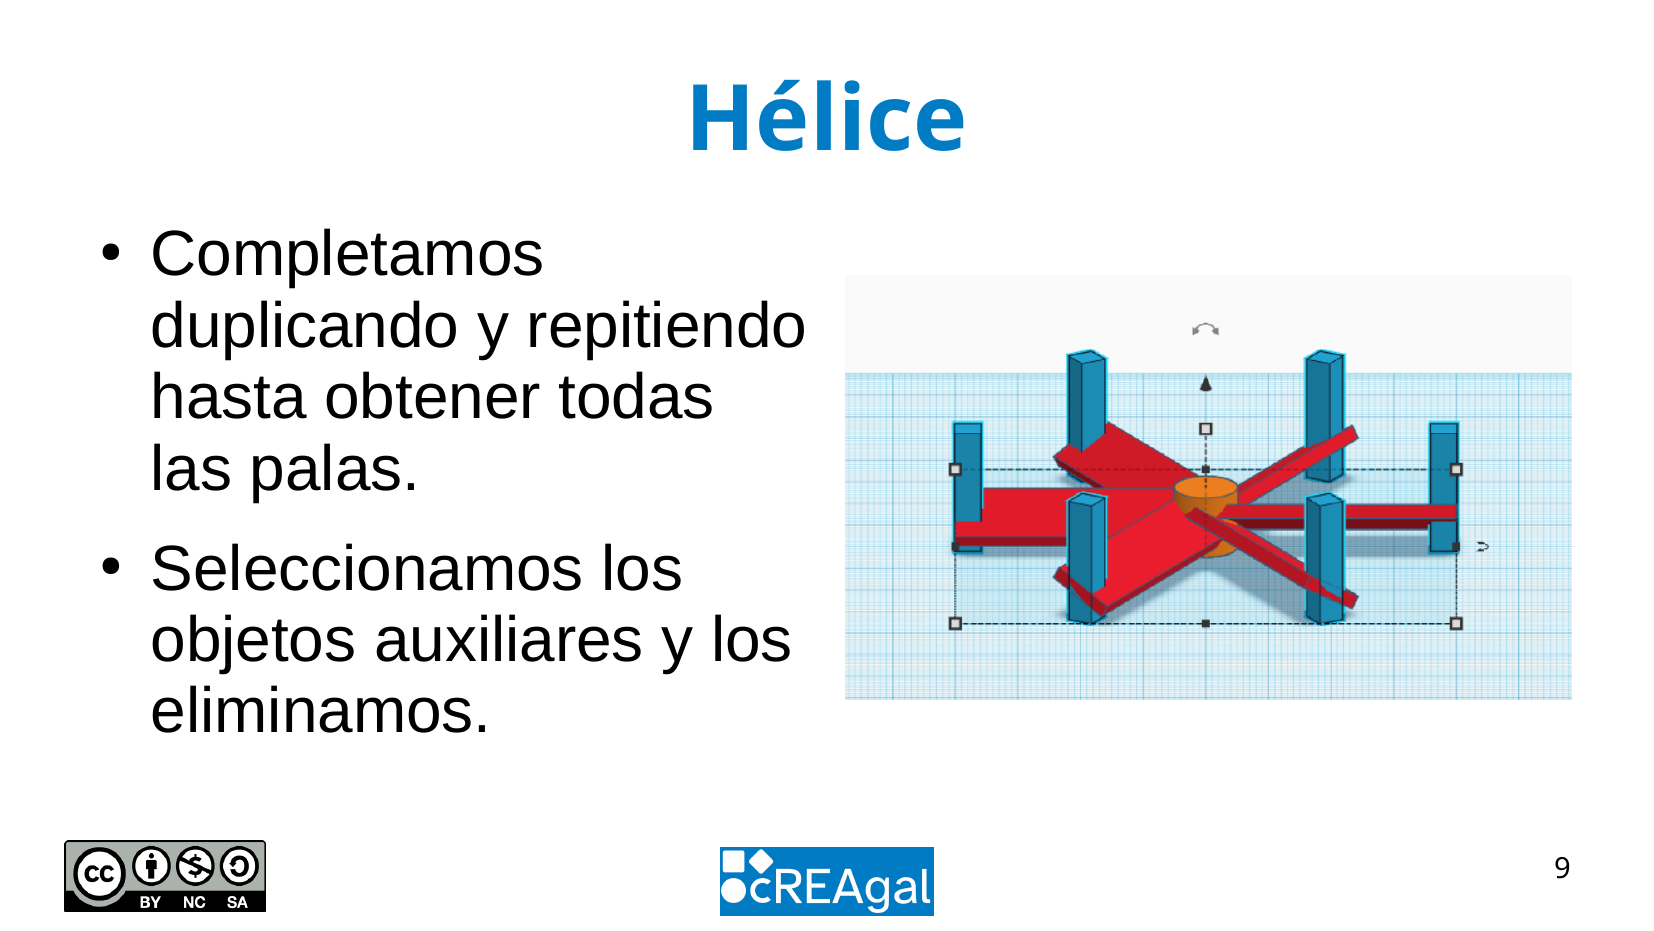

# Hélice
Completamos duplicando y repitiendo hasta obtener todas las palas.
Seleccionamos los objetos auxiliares y los eliminamos.
9